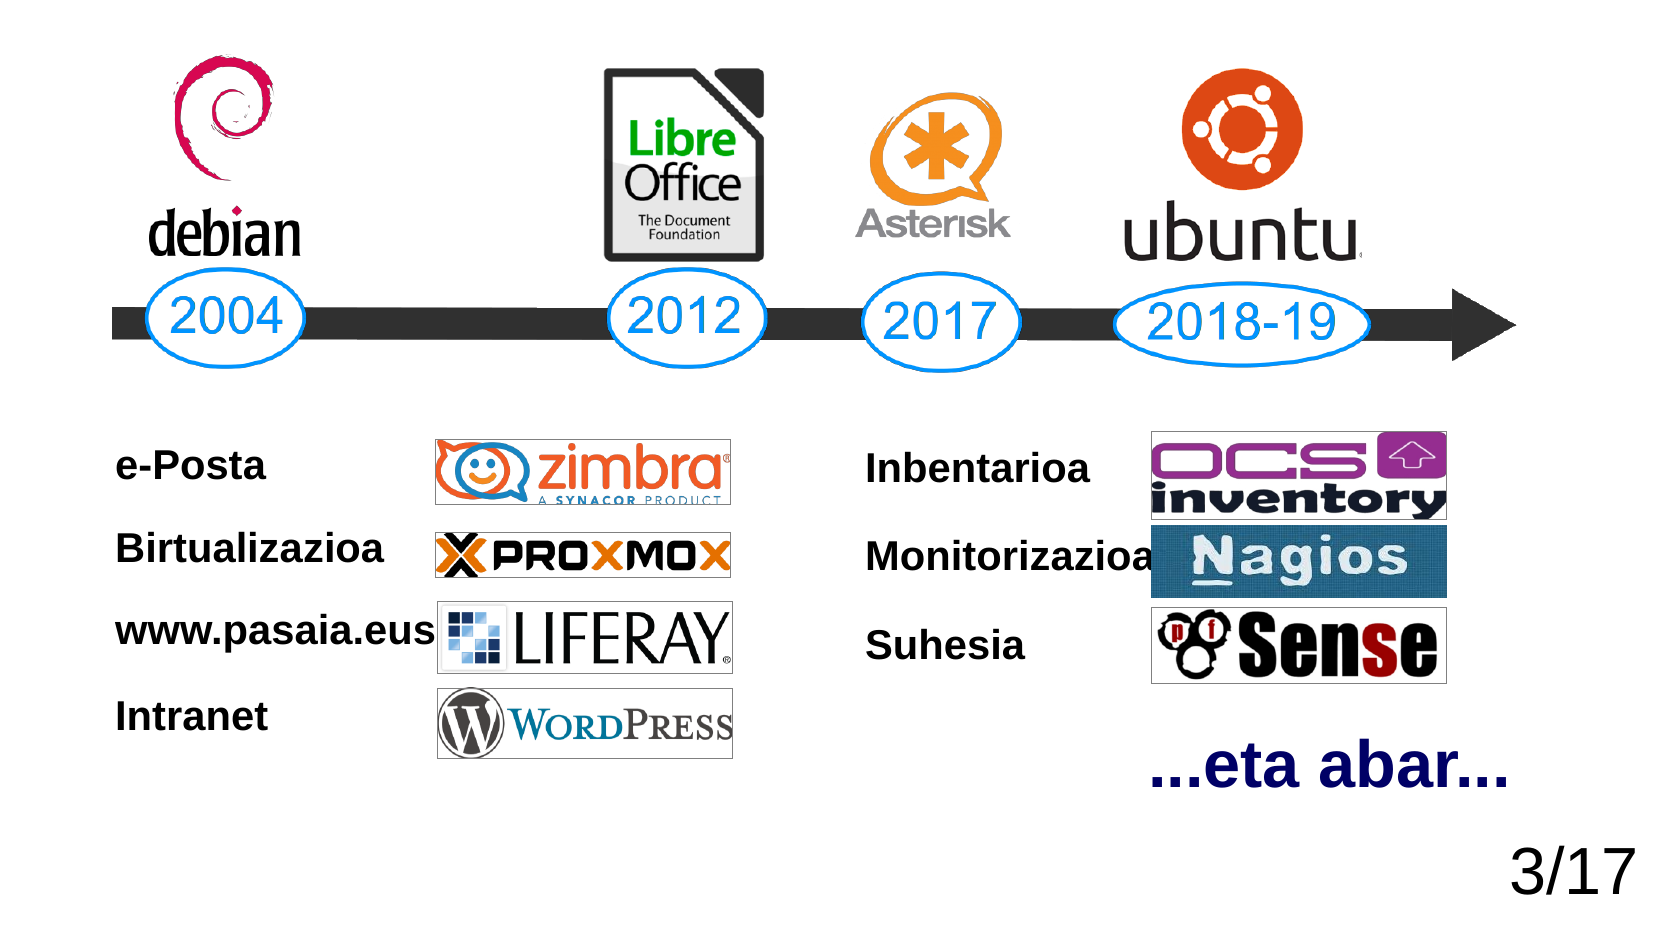

e-Posta
Inbentarioa
Birtualizazioa
Monitorizazioa
www.pasaia.eus
Suhesia
Intranet
...eta abar...